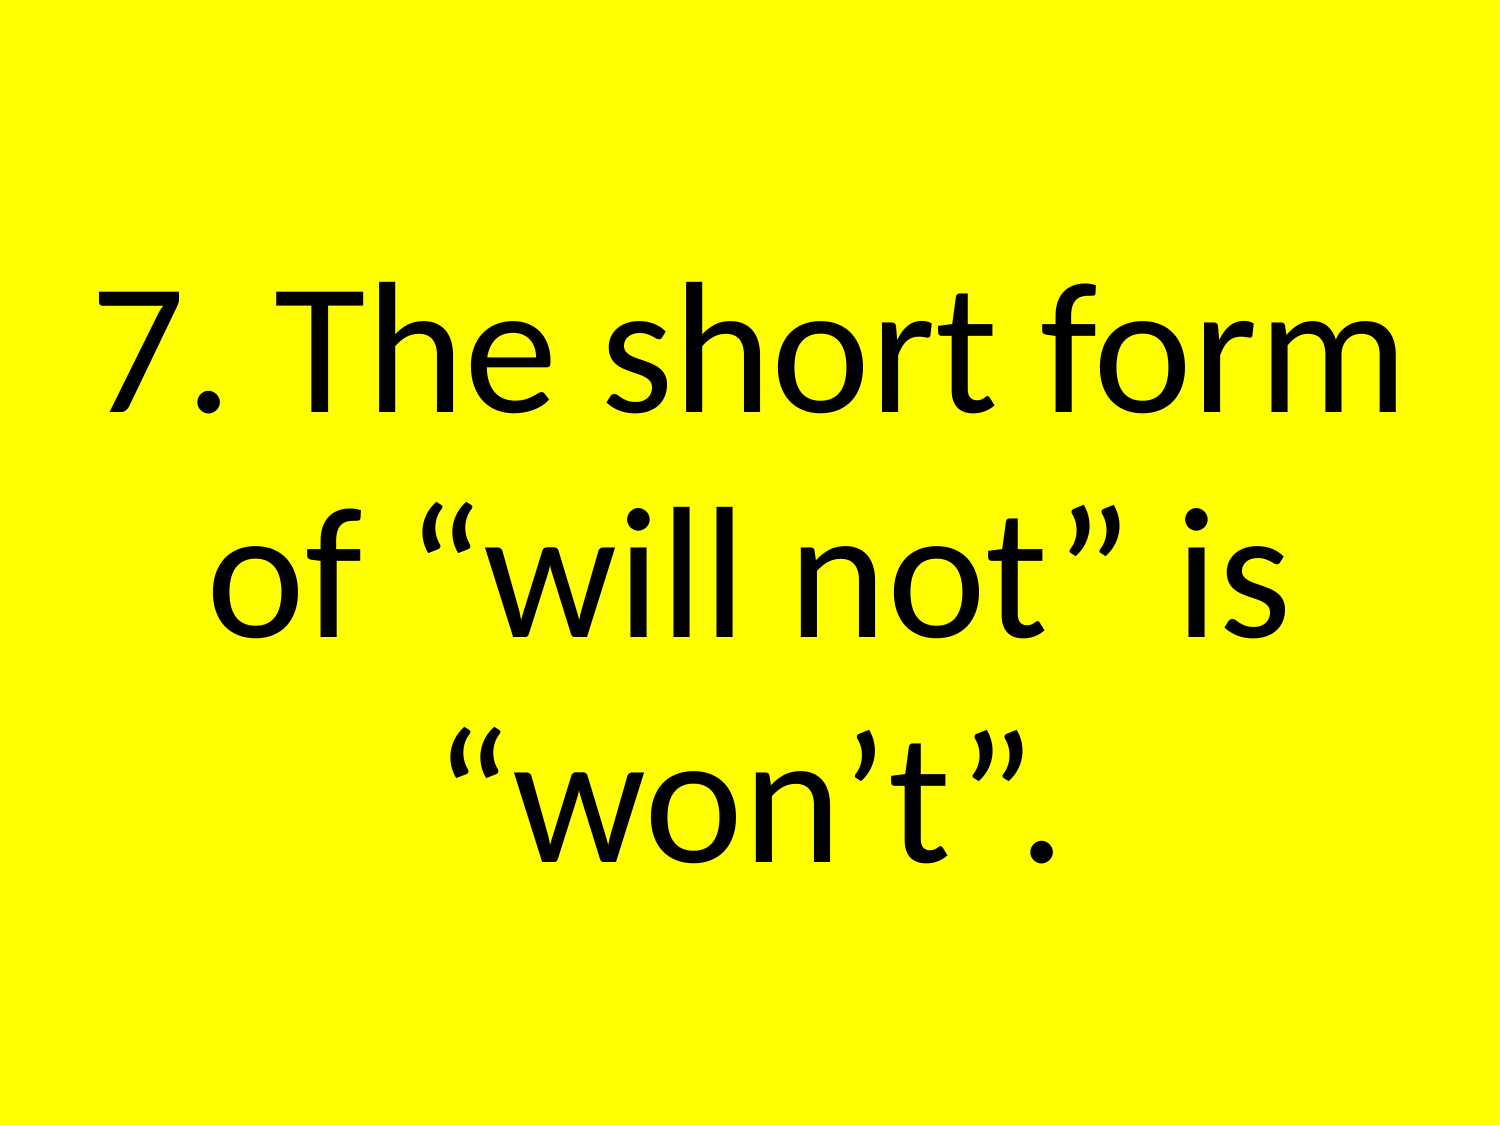

# 7. The short form of “will not” is “won’t”.